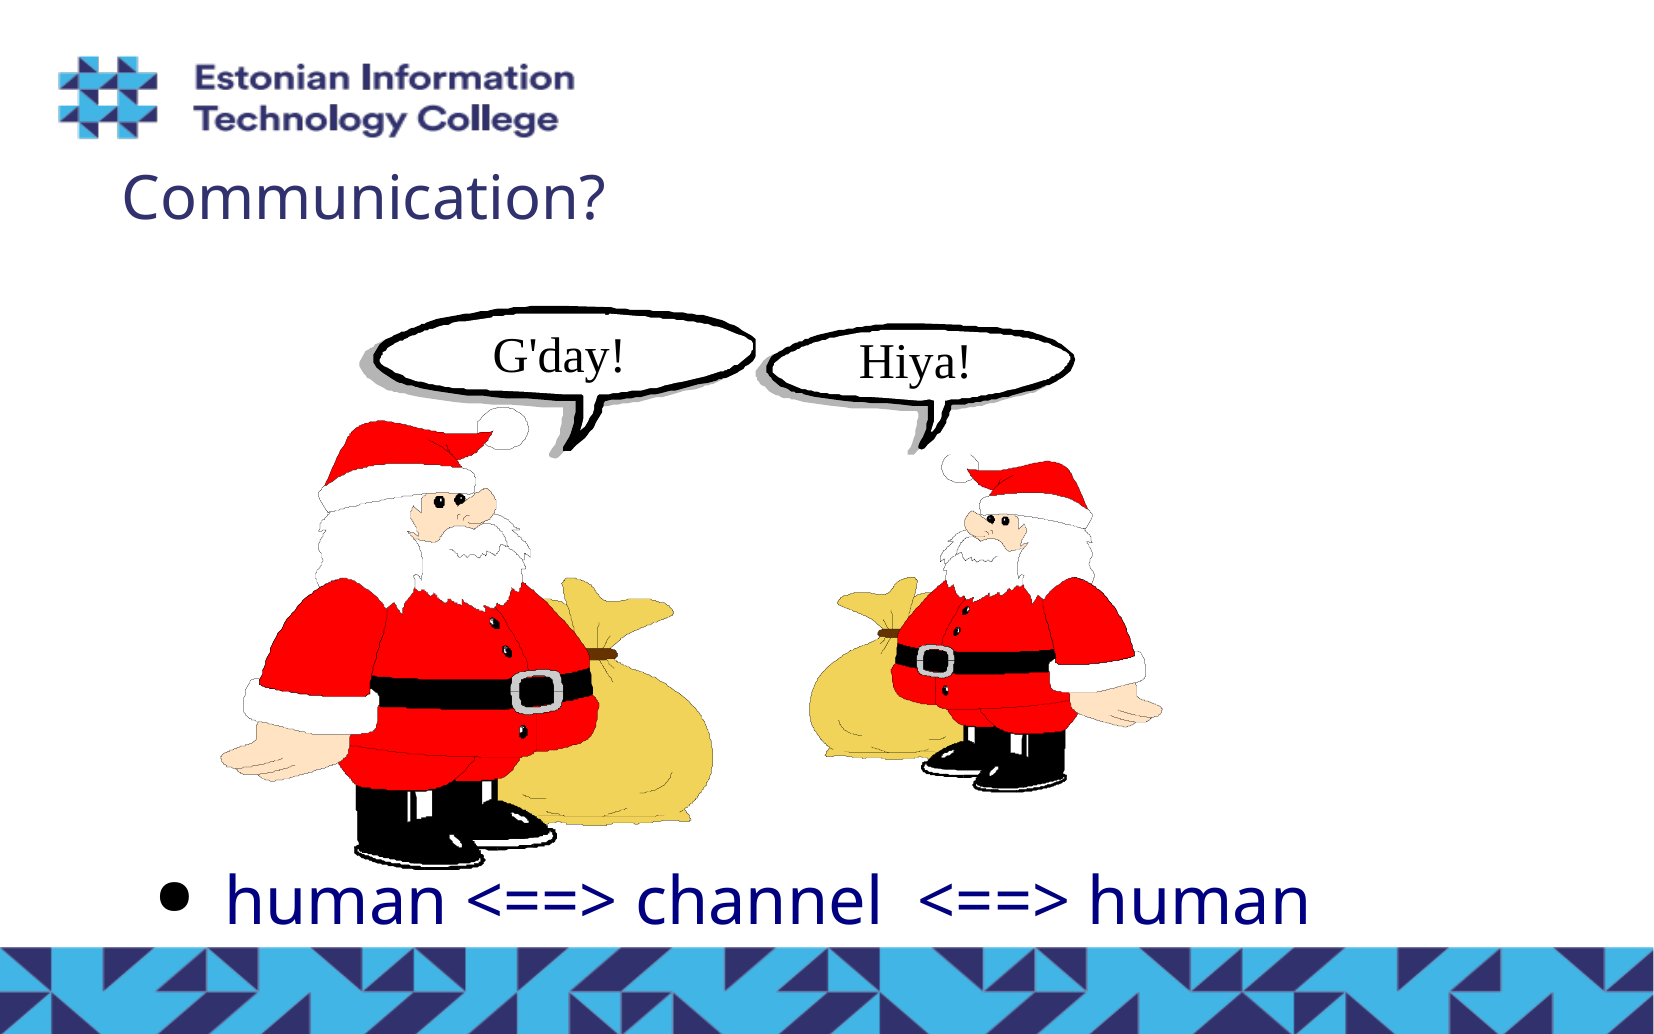

# Communication?
G'day!
Hiya!
human <==> channel <==> human